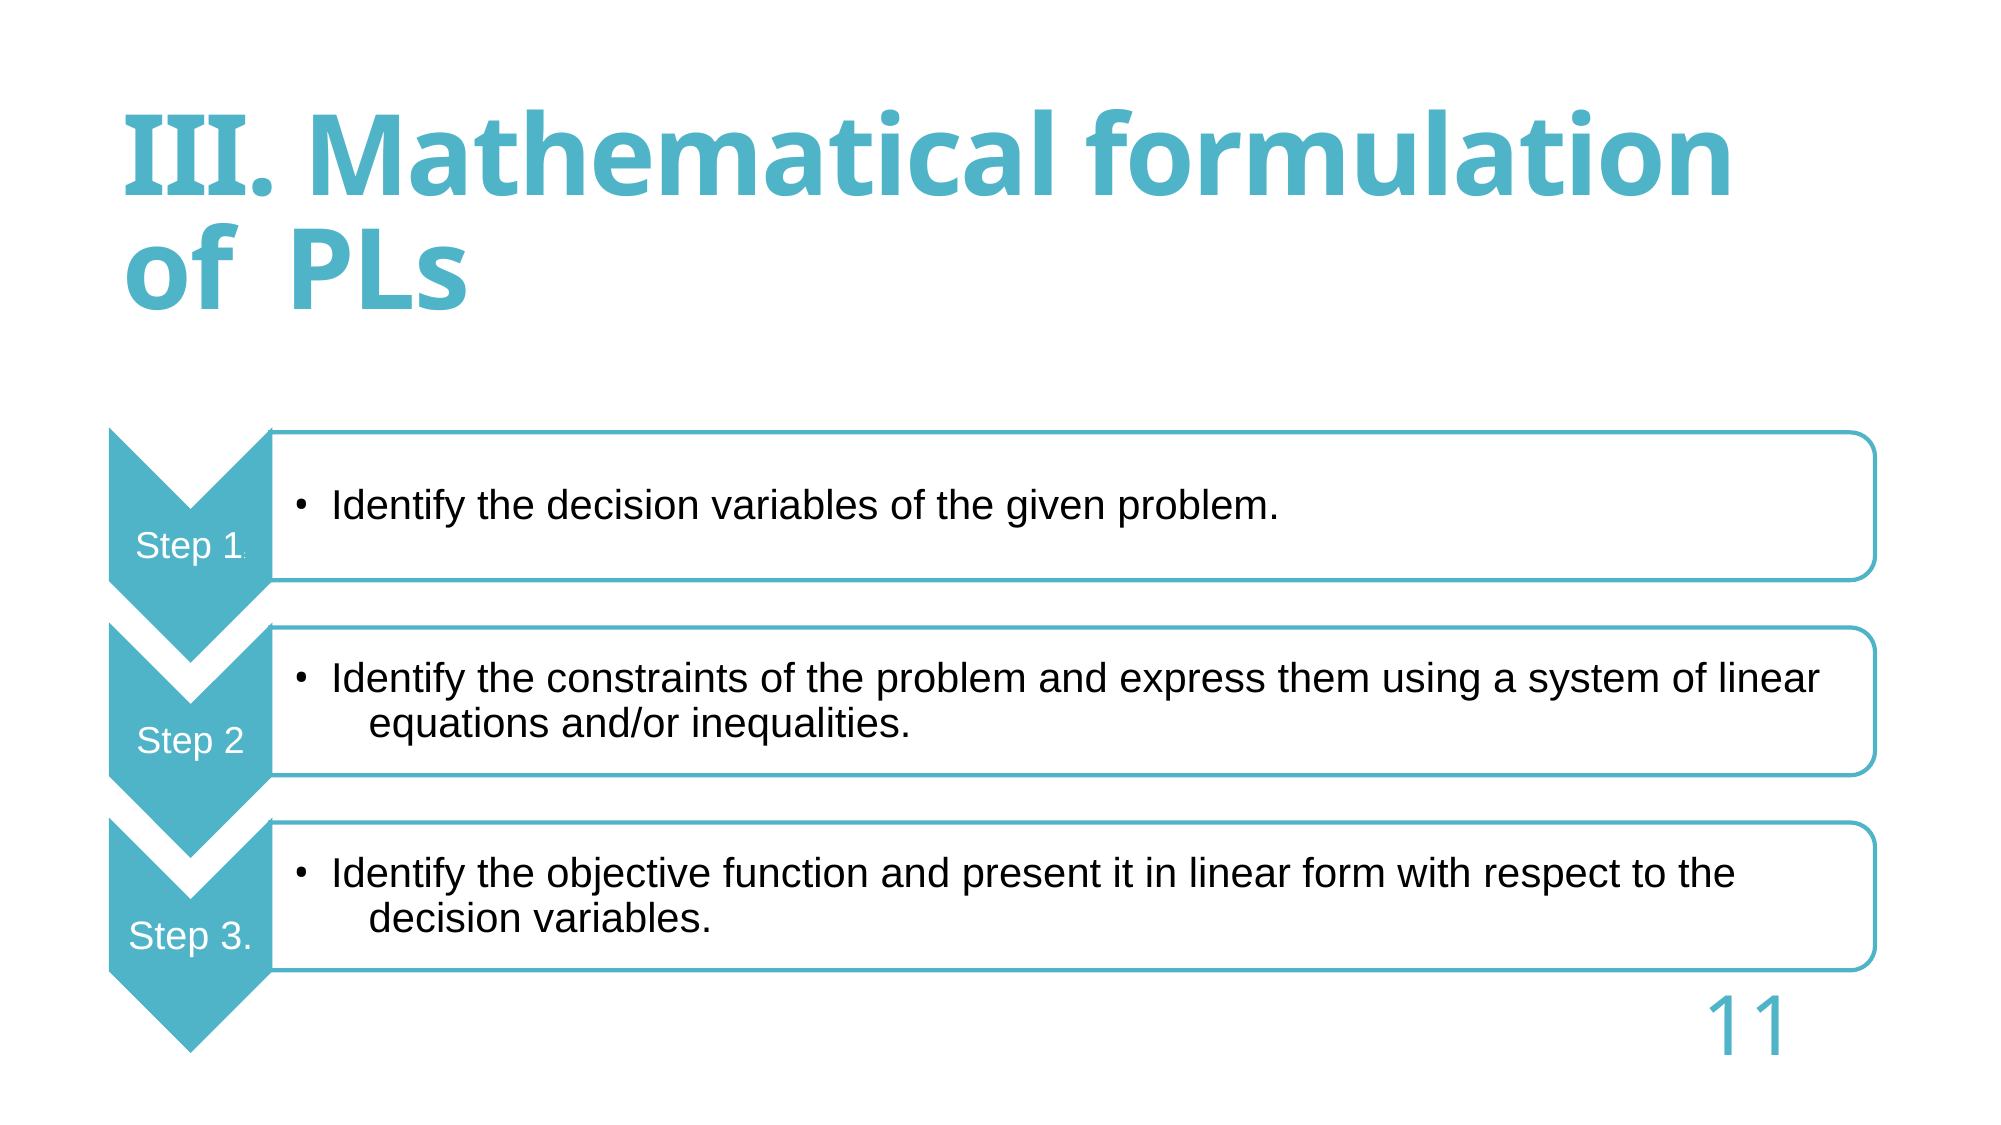

III. Mathematical formulation of PLs
Step 1:
Identify the decision variables of the given problem.
Step 2
Identify the constraints of the problem and express them using a system of linear equations and/or inequalities.
Step 3.
Identify the objective function and present it in linear form with respect to the decision variables.